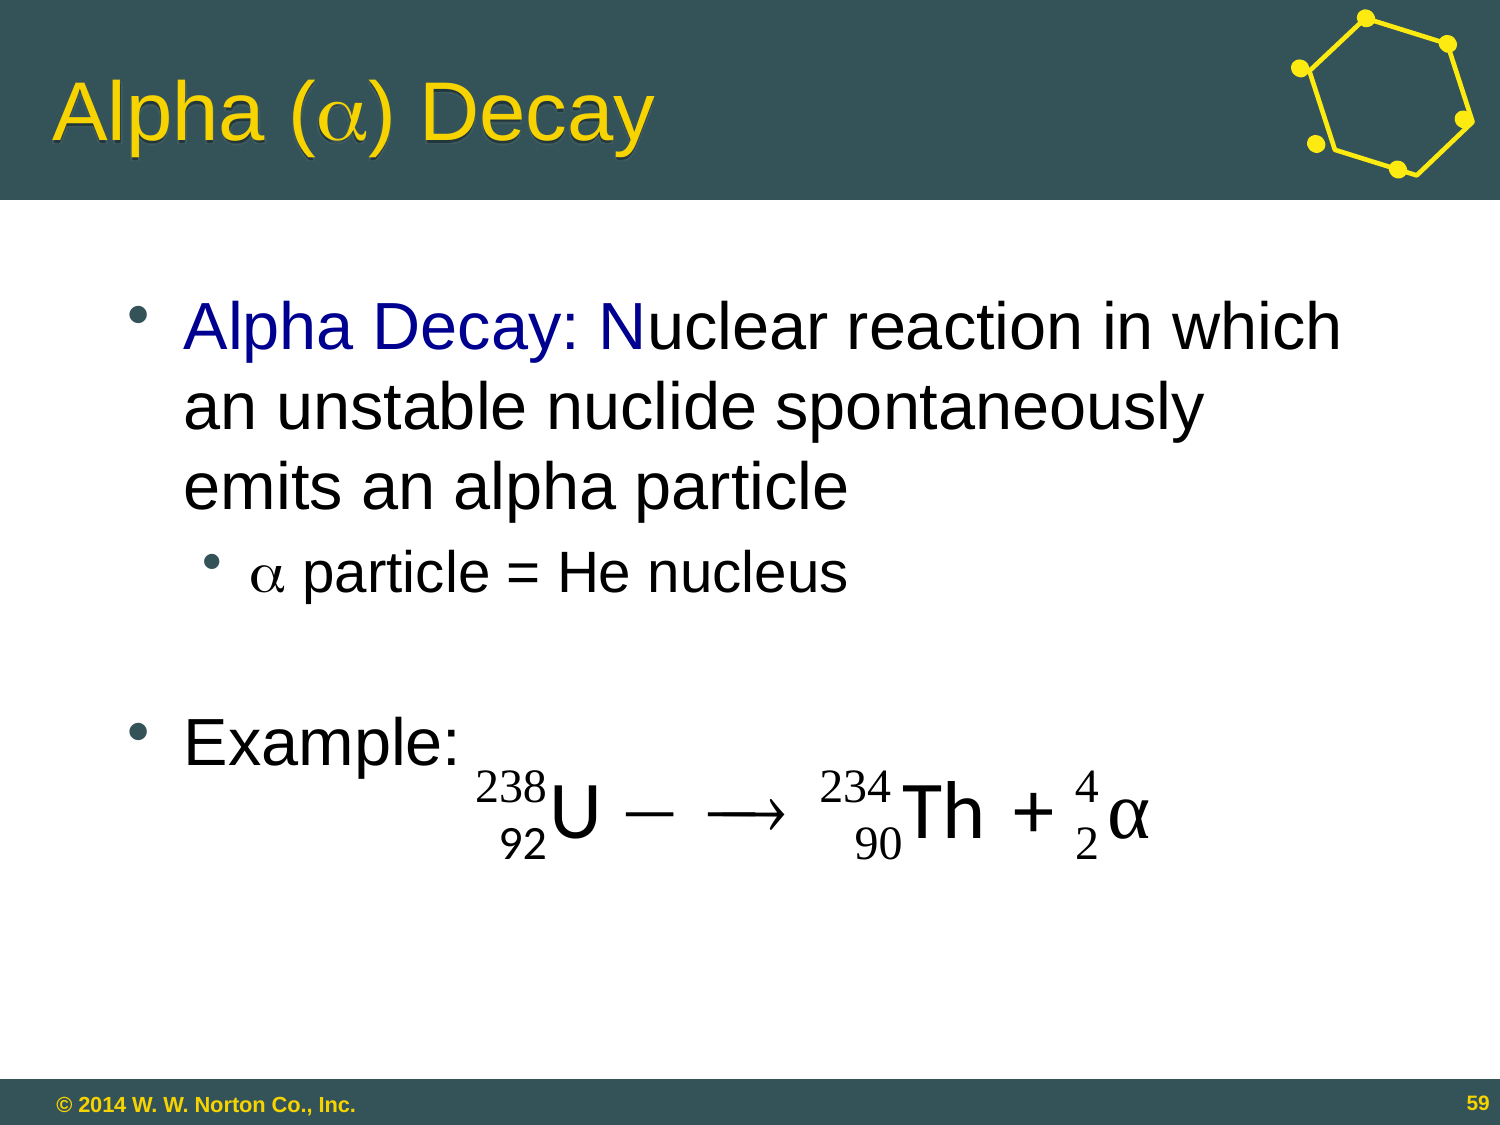

# Alpha () Decay
Alpha Decay: Nuclear reaction in which an unstable nuclide spontaneously emits an alpha particle
 particle = He nucleus
Example: